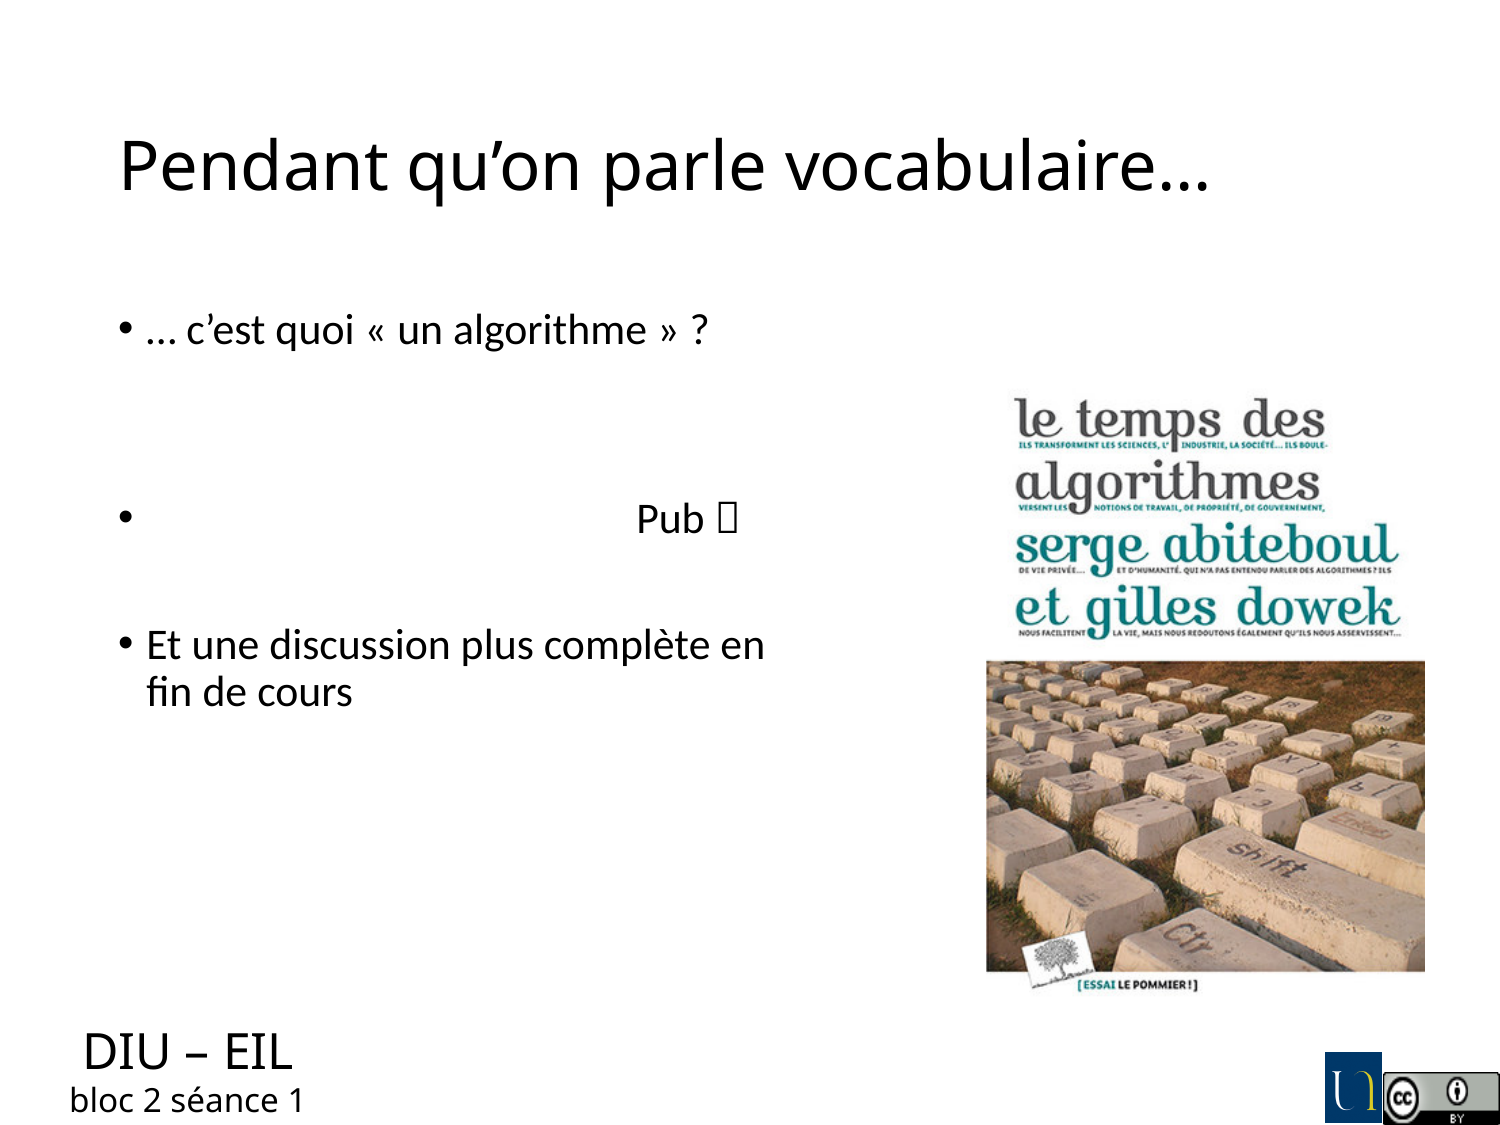

# Pendant qu’on parle vocabulaire…
… c’est quoi « un algorithme » ?
 Pub 
Et une discussion plus complète en fin de cours